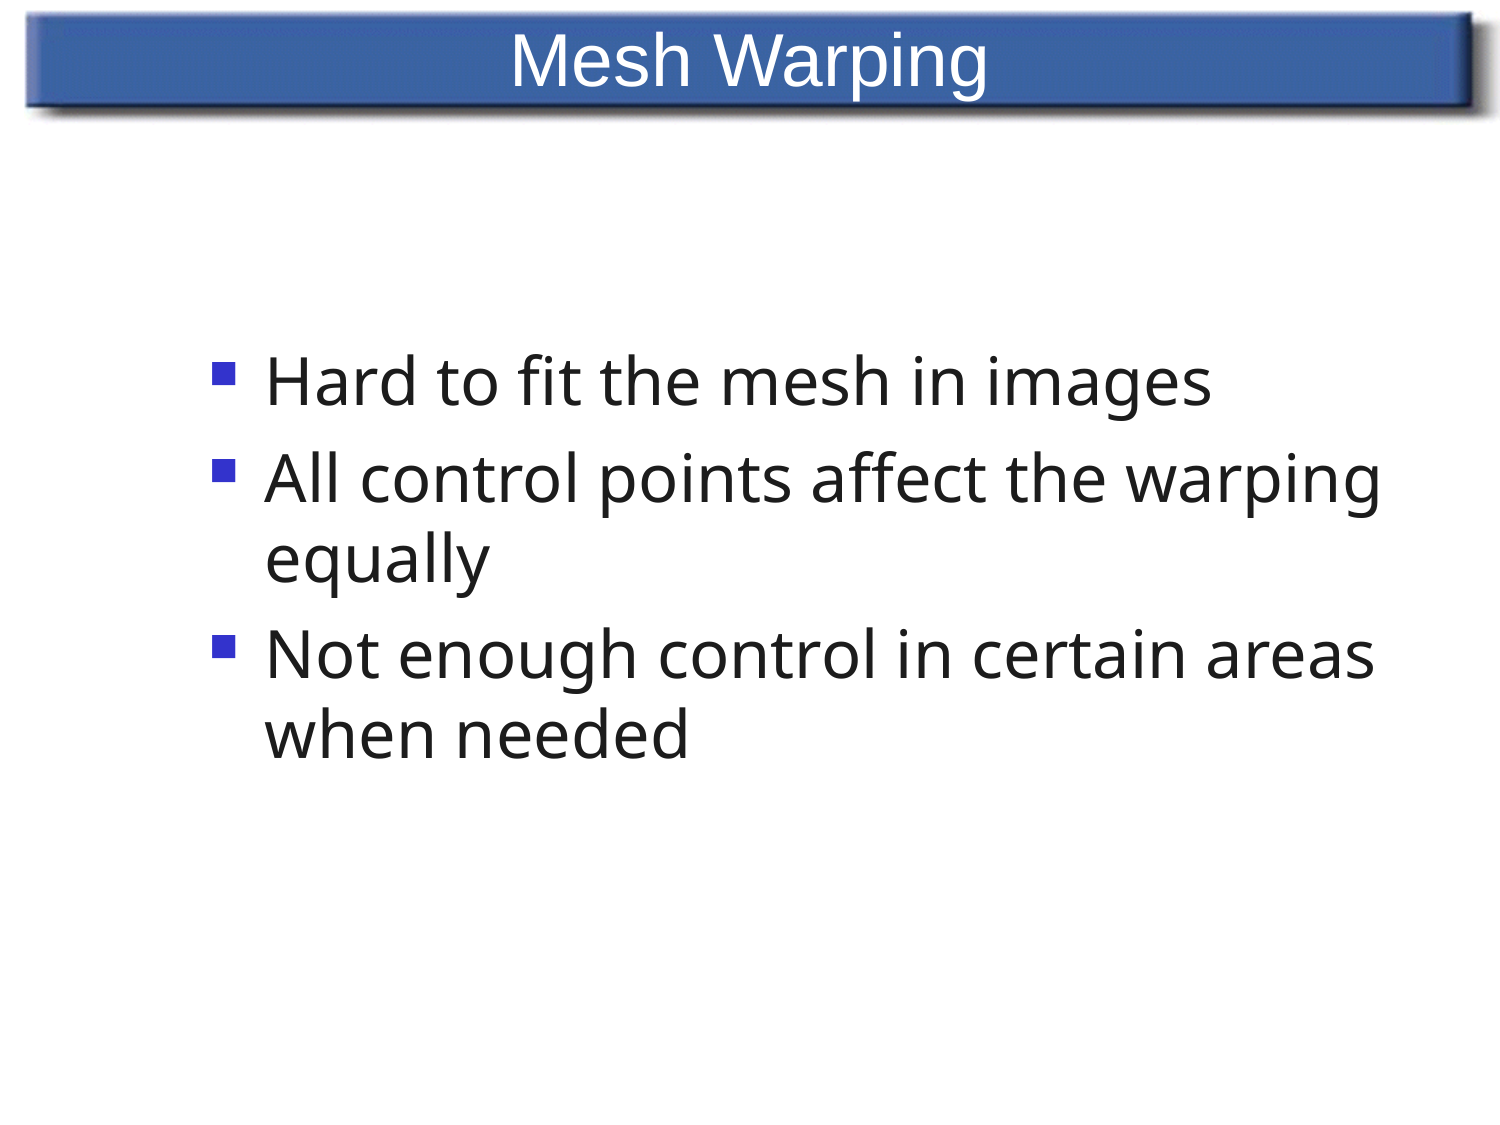

# Mesh Warping
Hard to fit the mesh in images
All control points affect the warping equally
Not enough control in certain areas when needed